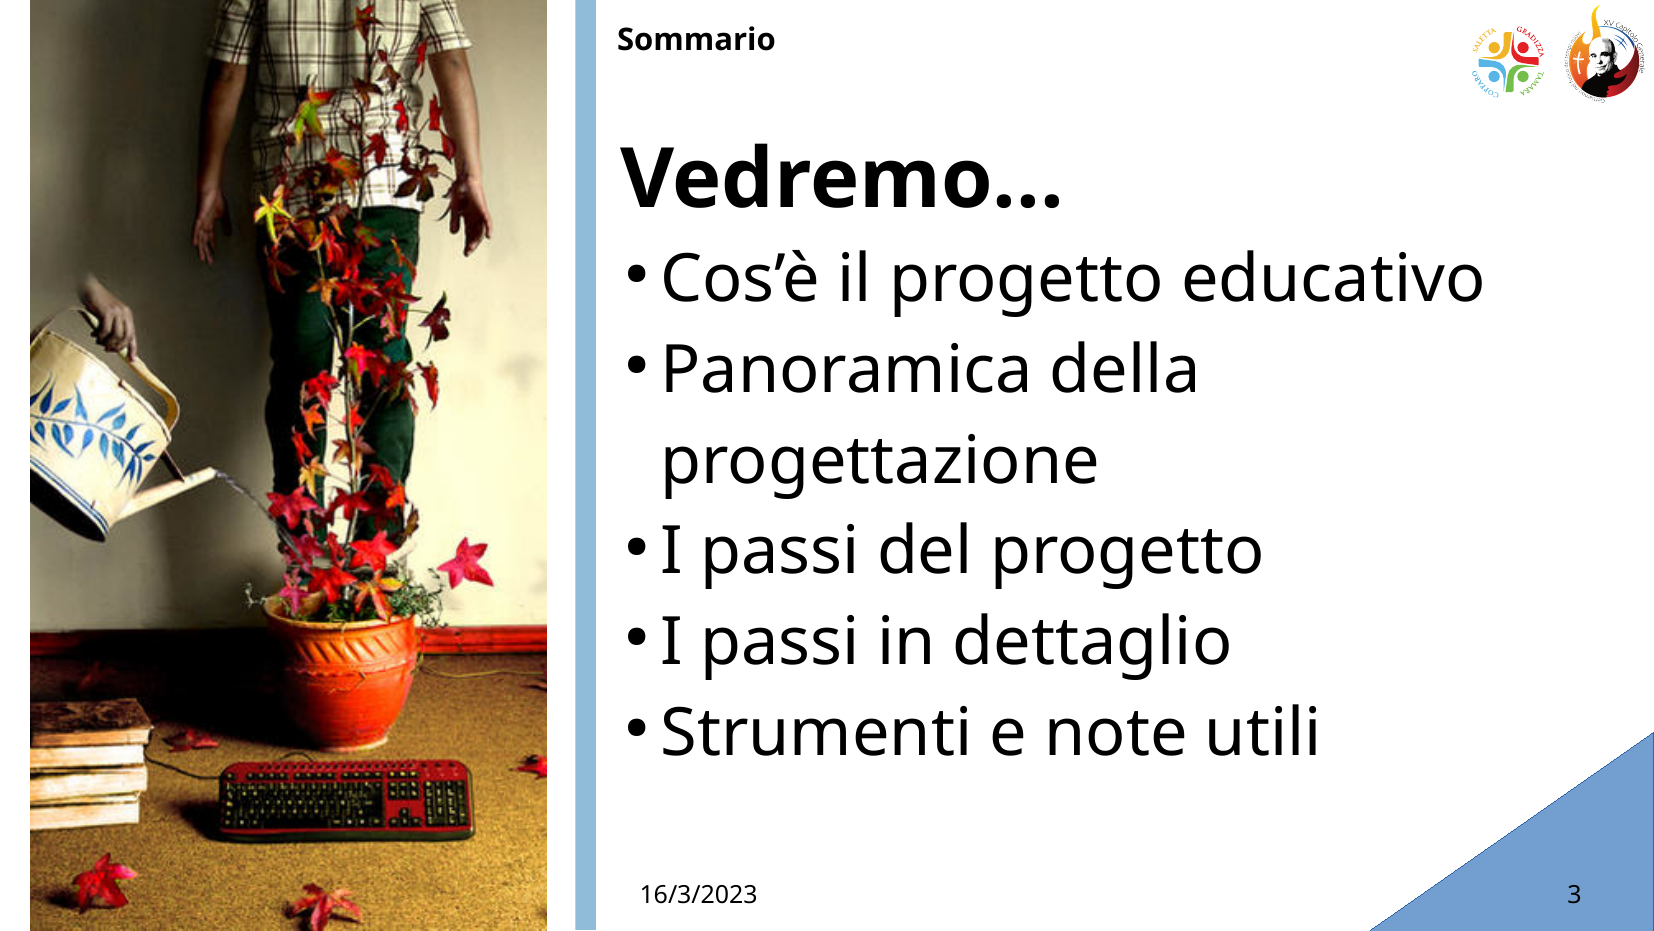

Sommario
# Vedremo...
Cos’è il progetto educativo
Panoramica della progettazione
I passi del progetto
I passi in dettaglio
Strumenti e note utili